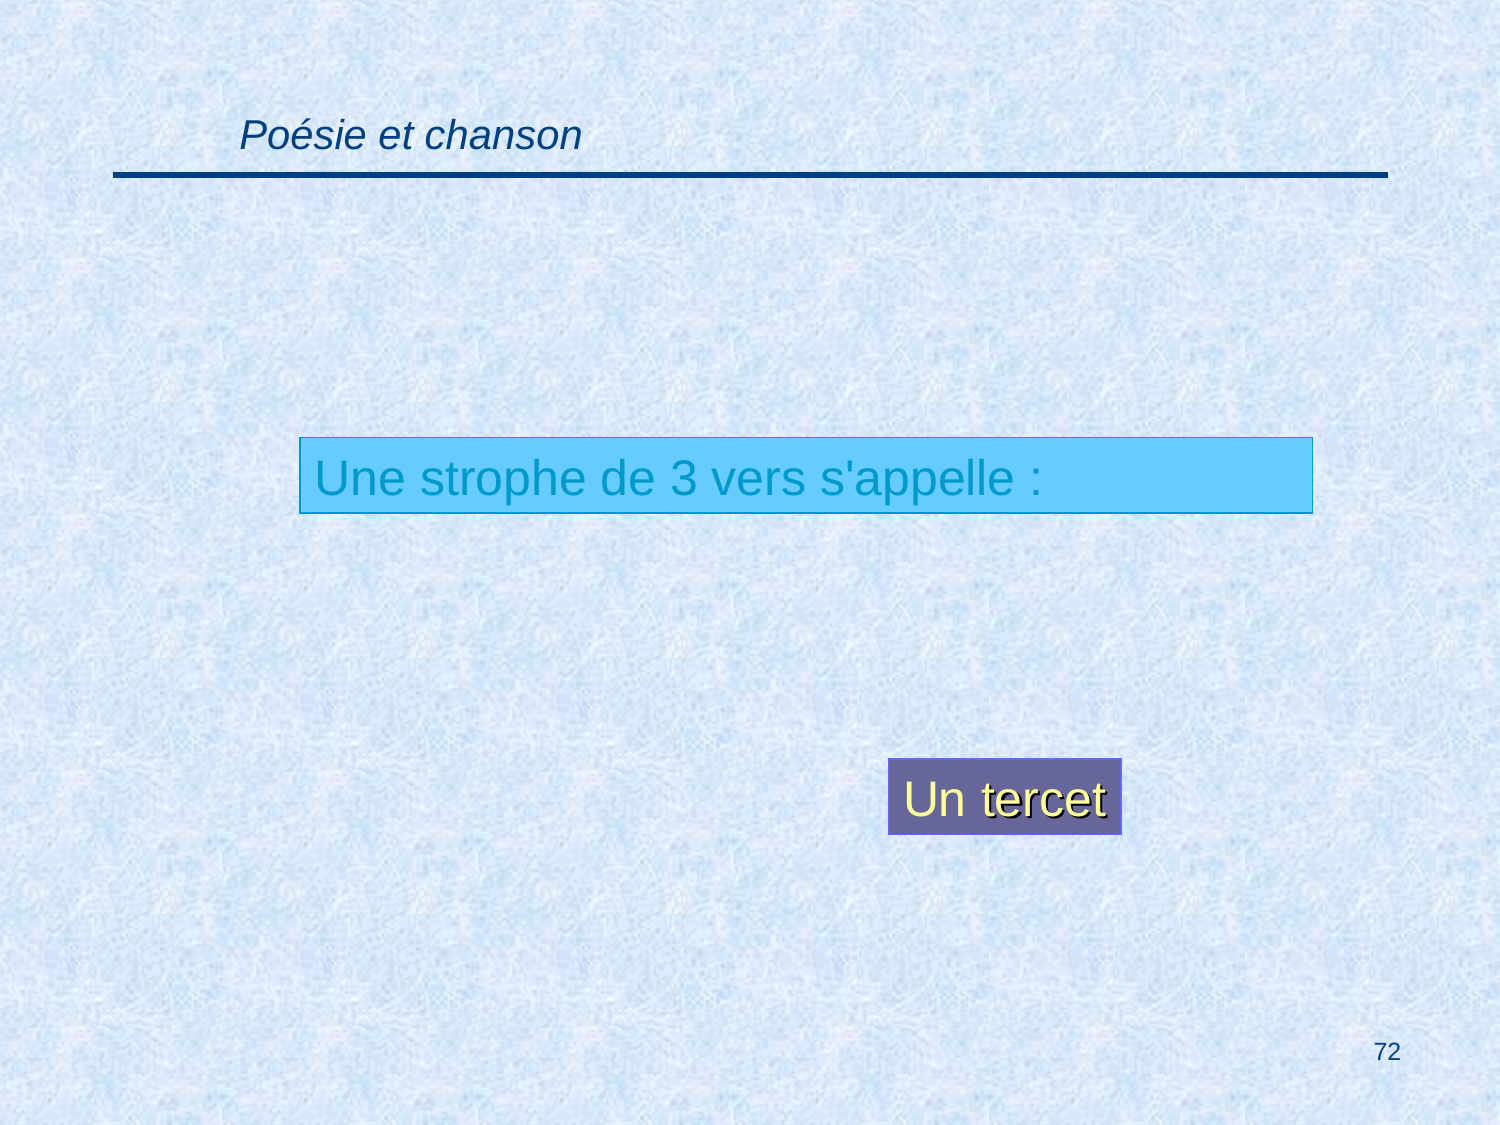

Poésie et chanson
Une strophe de 3 vers s'appelle :
Un tercet
72